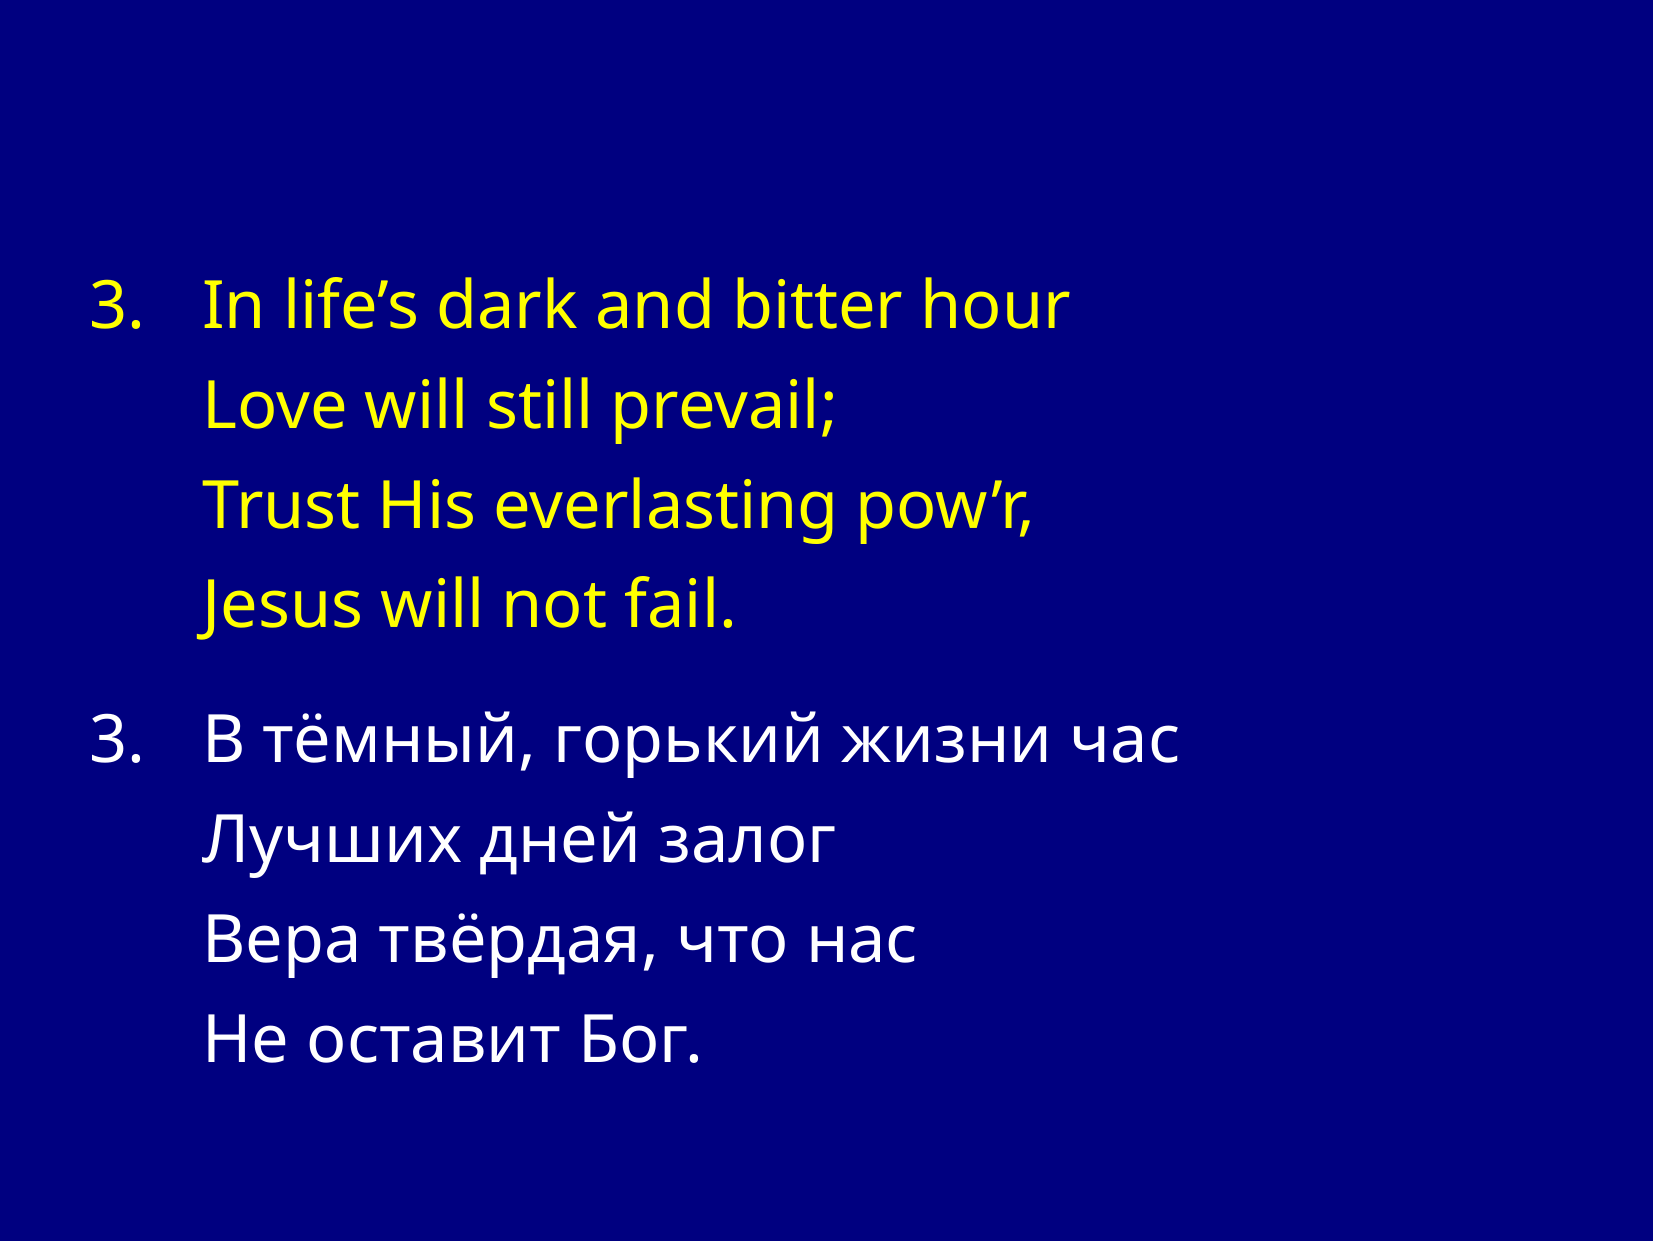

3.	In life’s dark and bitter hour
	Love will still prevail;
	Trust His everlasting pow’r,
	Jesus will not fail.
3.	В тёмный, горький жизни час
	Лучших дней залог
	Вера твёрдая, что нас
	Не оставит Бог.